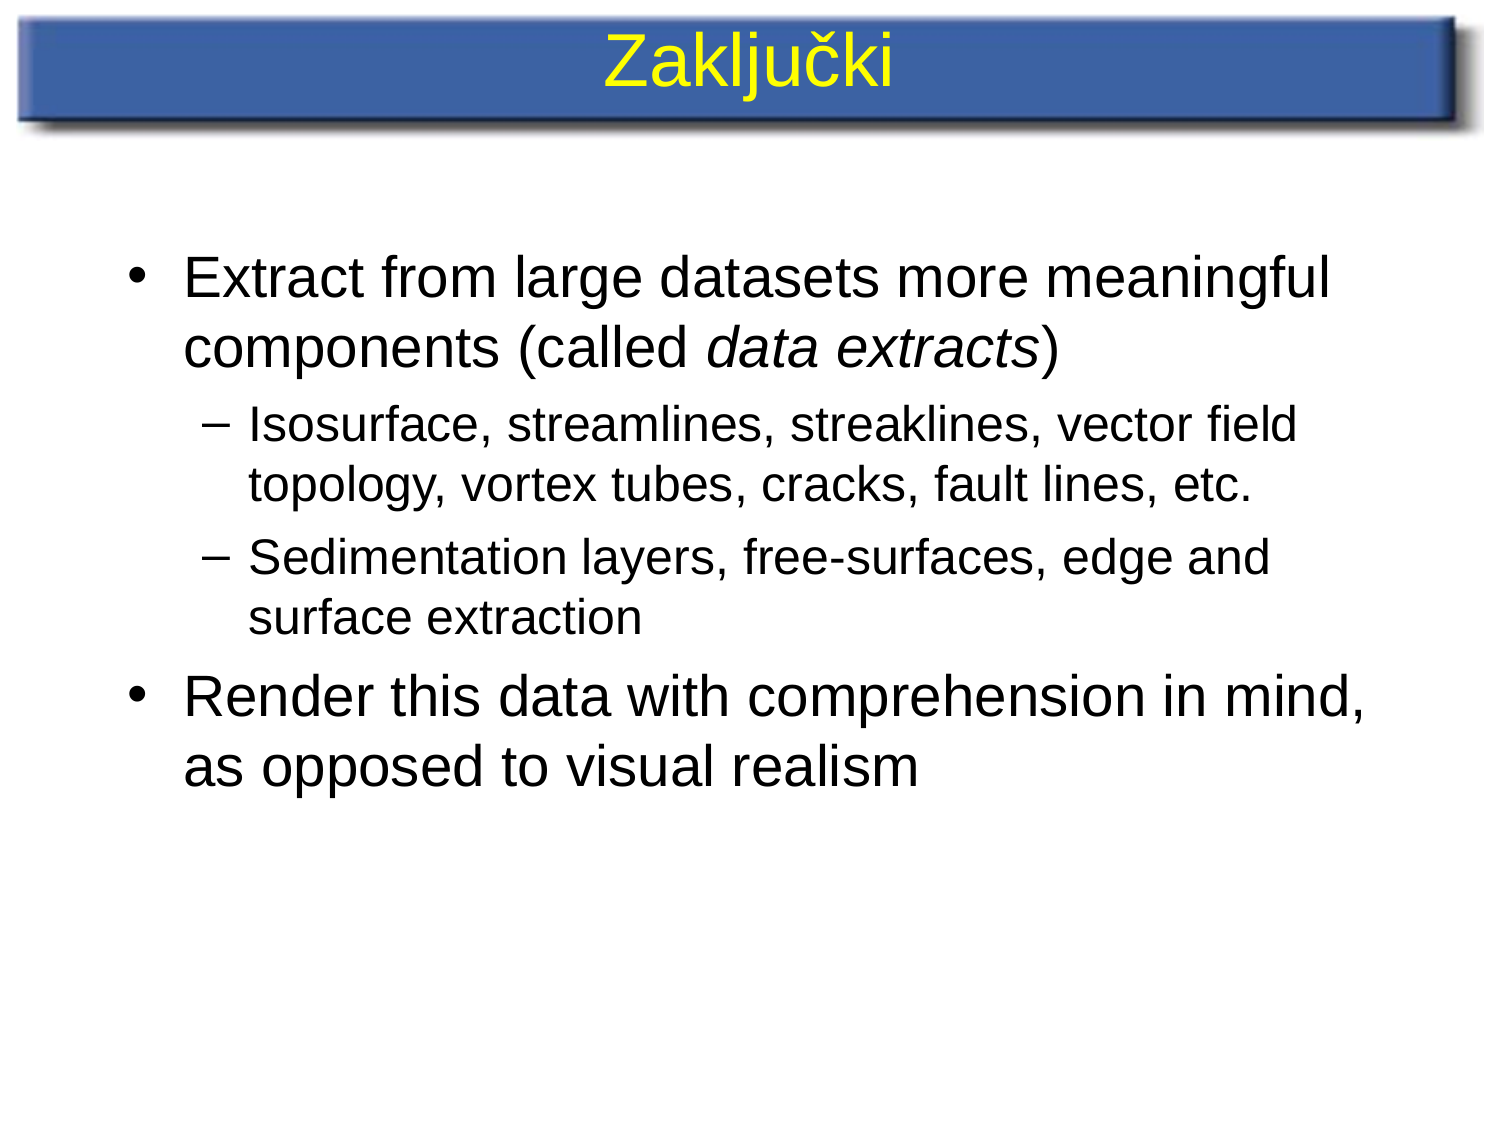

# Zaključki
Extract from large datasets more meaningful components (called data extracts)
Isosurface, streamlines, streaklines, vector field topology, vortex tubes, cracks, fault lines, etc.
Sedimentation layers, free-surfaces, edge and surface extraction
Render this data with comprehension in mind, as opposed to visual realism